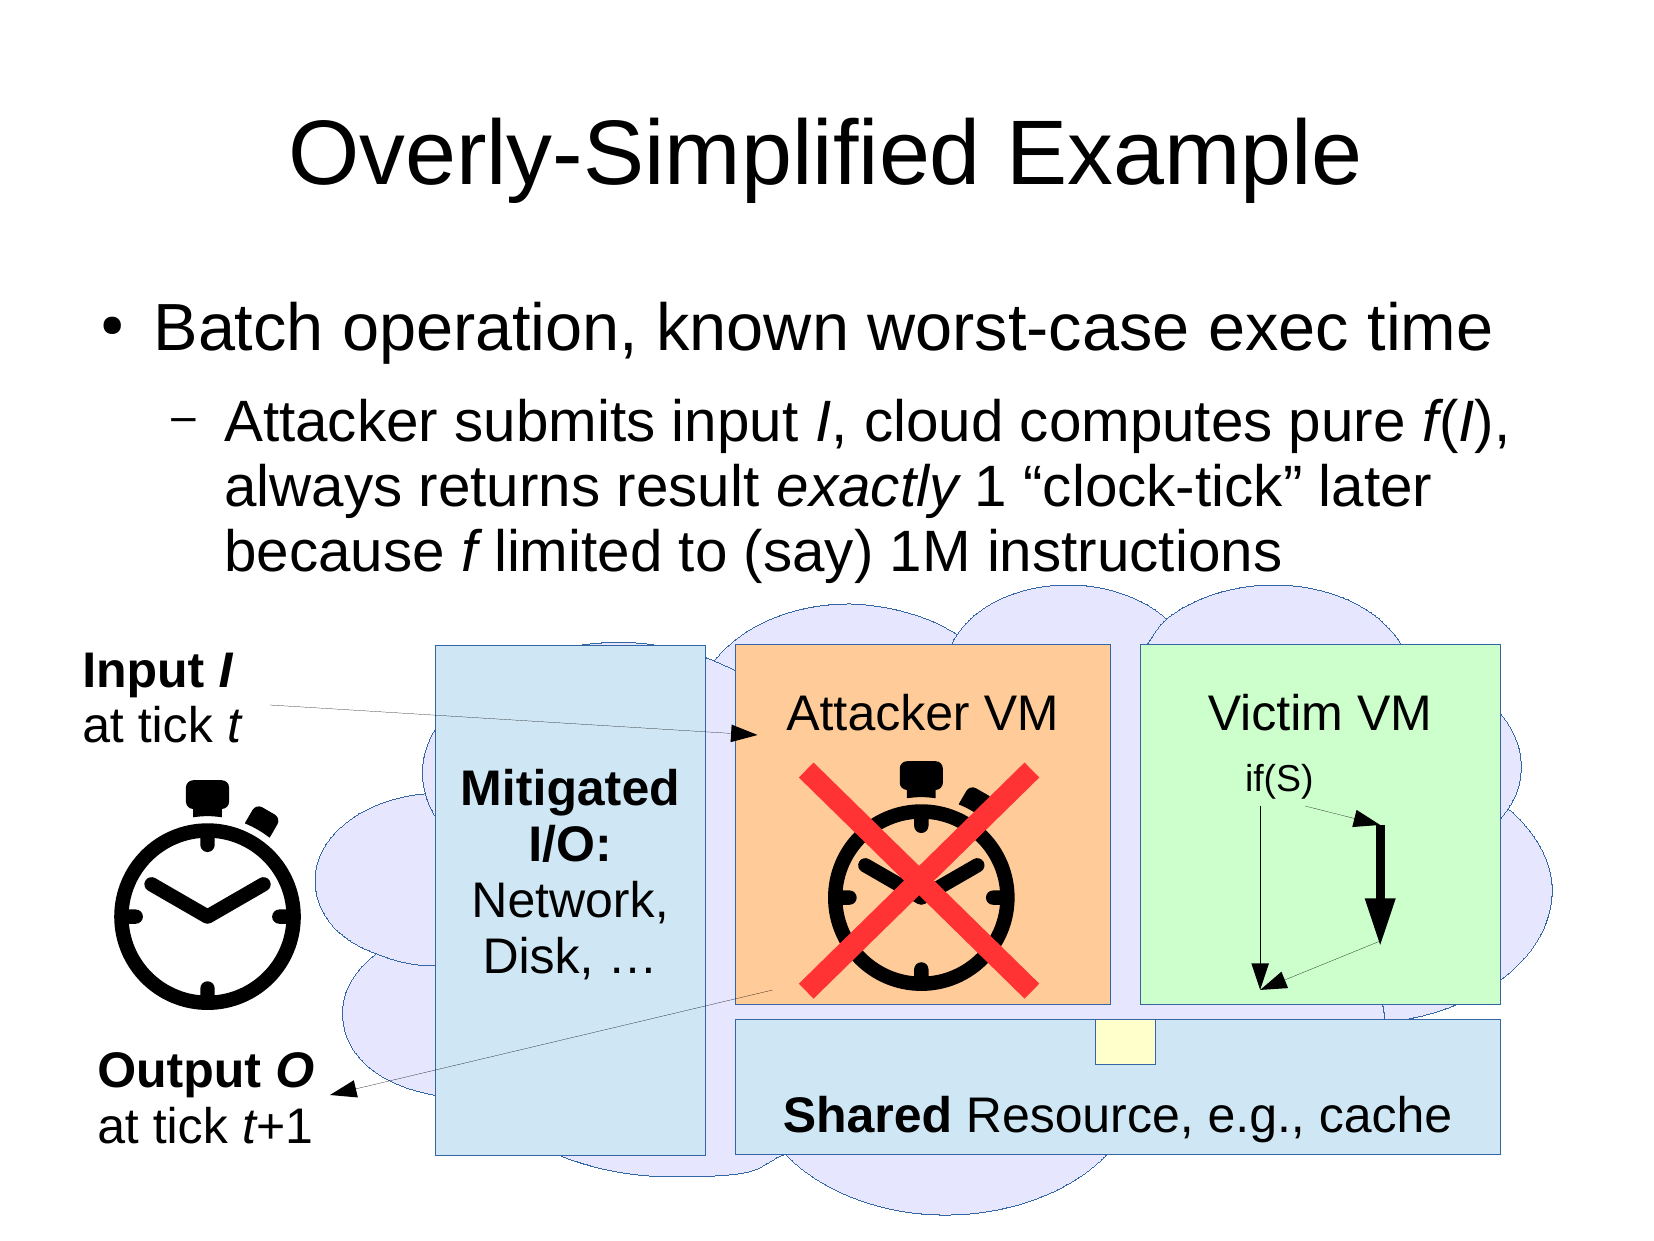

# Overly-Simplified Example
Batch operation, known worst-case exec time
Attacker submits input I, cloud computes pure f(I),
always returns result exactly 1 “clock-tick” later
because f limited to (say) 1M instructions
Input I
at tick t
Victim VM
Attacker VM
Mitigated
I/O:
Network,
Disk, …
if(S)
Shared Resource, e.g., cache
Output O
at tick t+1